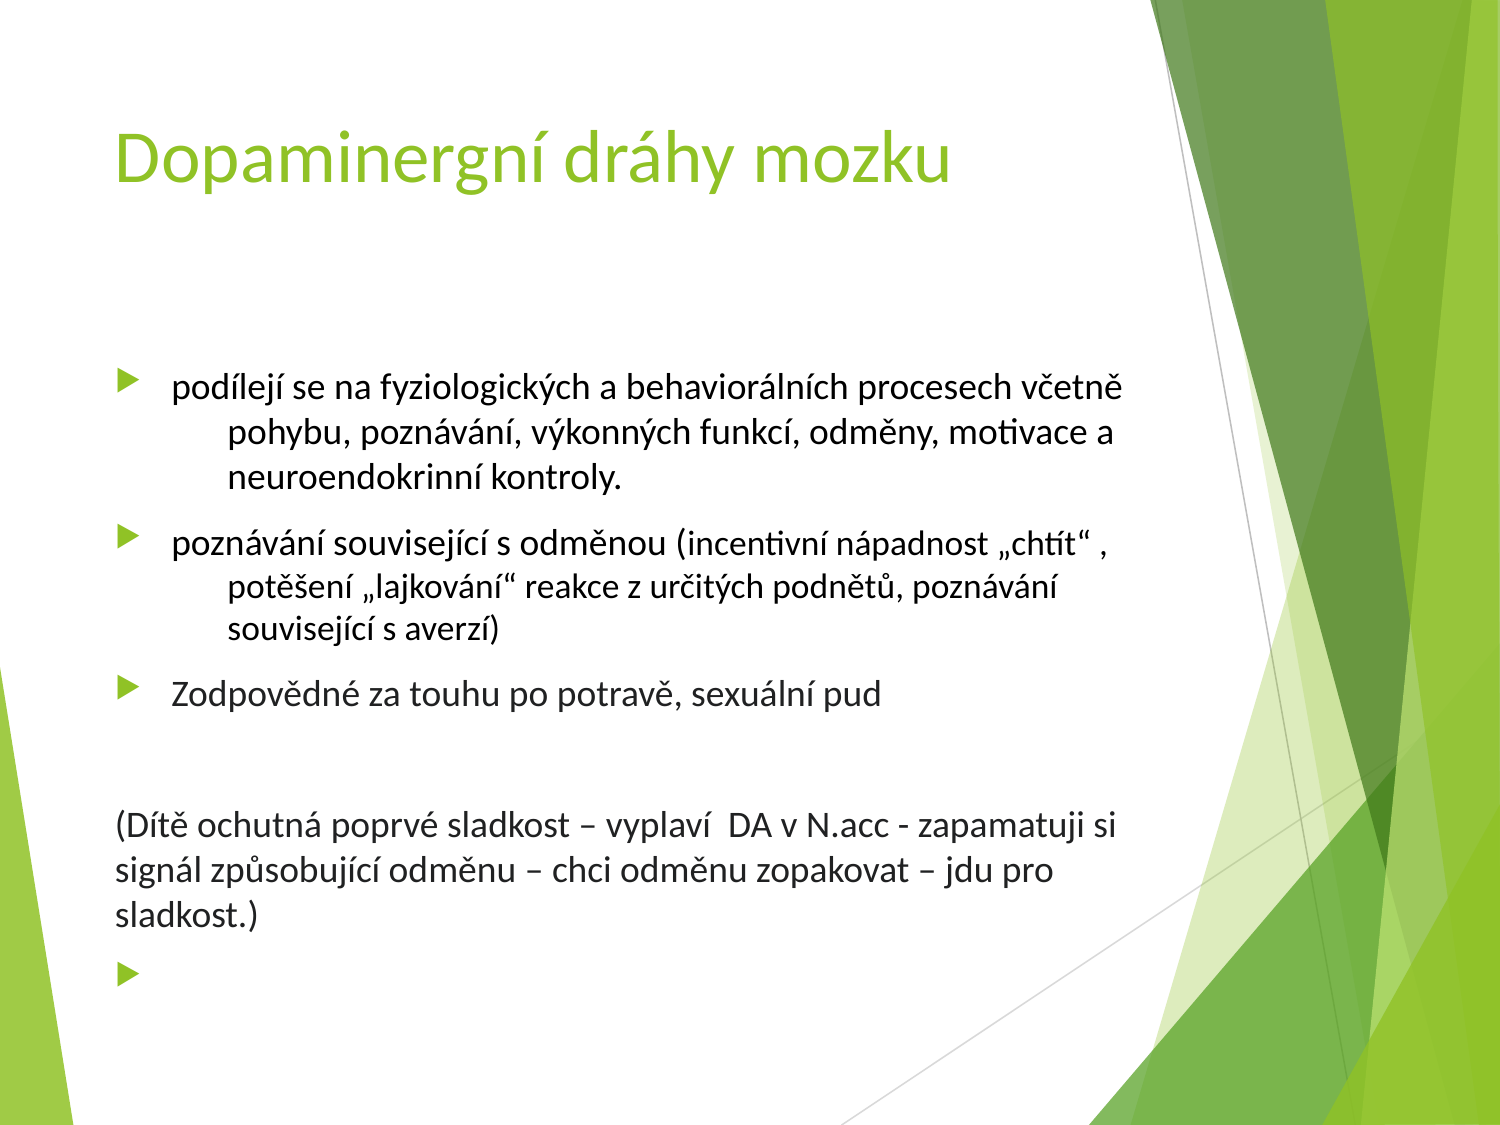

# Dopaminergní dráhy mozku
podílejí se na fyziologických a behaviorálních procesech včetně pohybu, poznávání, výkonných funkcí, odměny, motivace a neuroendokrinní kontroly.
poznávání související s odměnou (incentivní nápadnost „chtít“ , potěšení „lajkování“ reakce z určitých podnětů, poznávání související s averzí)
Zodpovědné za touhu po potravě, sexuální pud
(Dítě ochutná poprvé sladkost – vyplaví DA v N.acc - zapamatuji si signál způsobující odměnu – chci odměnu zopakovat – jdu pro sladkost.)